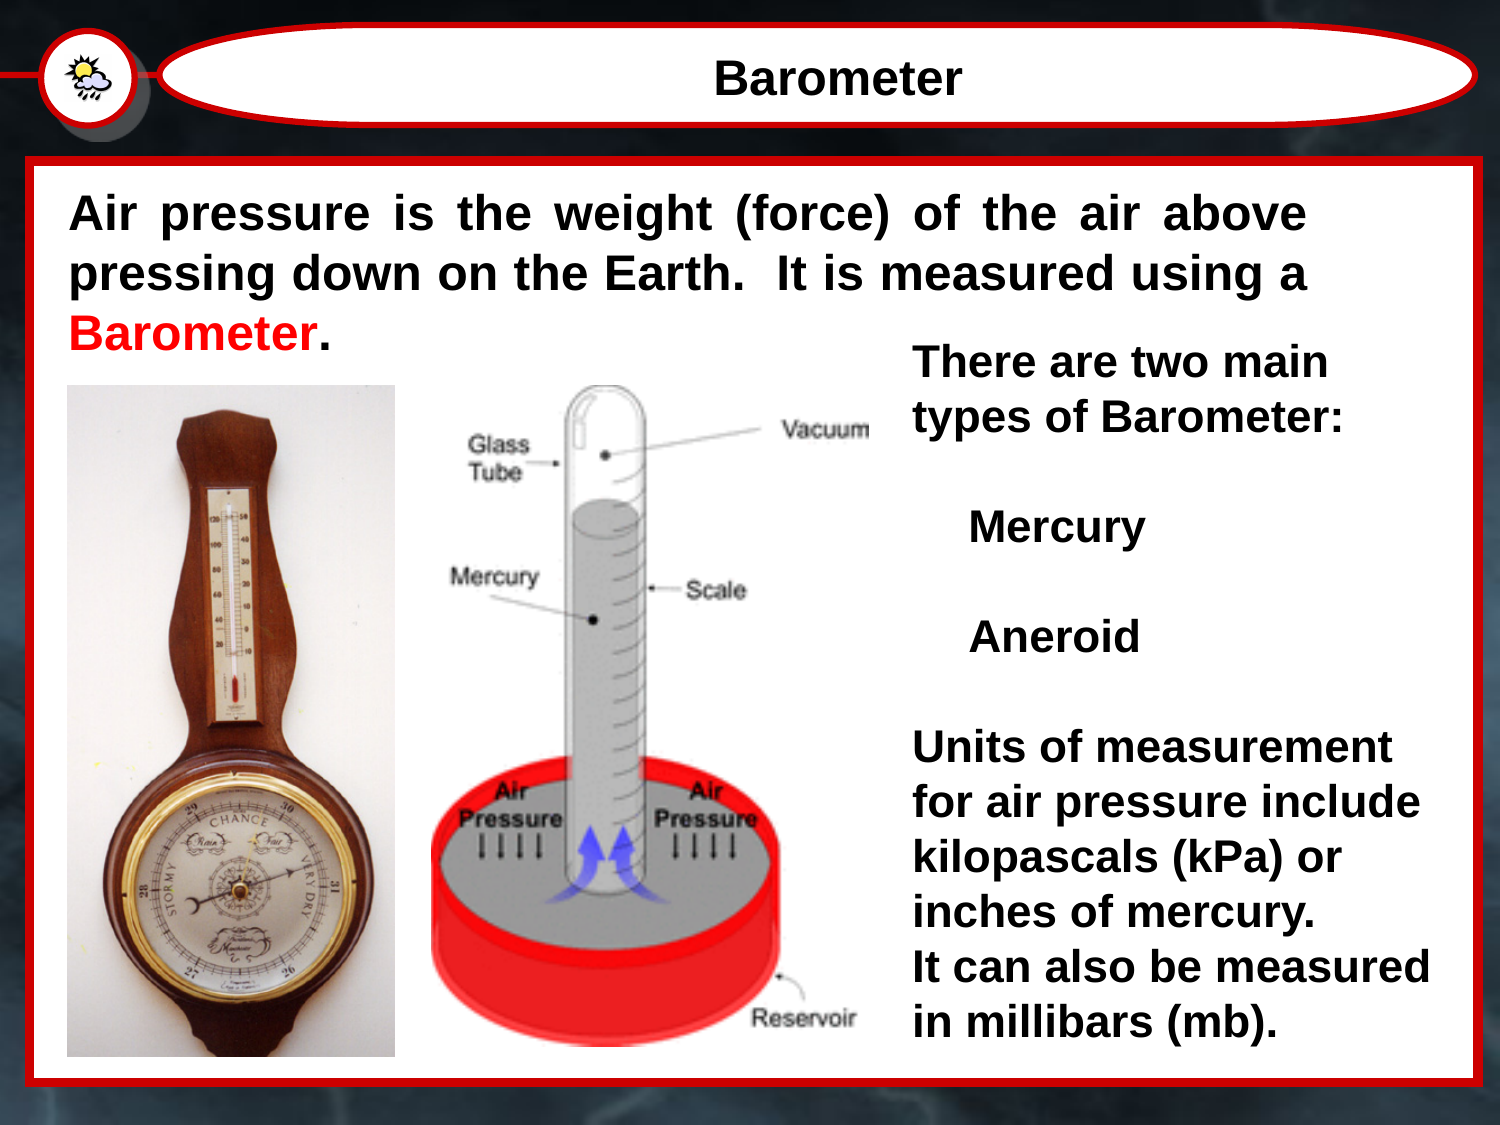

Barometer
Air pressure is the weight (force) of the air above pressing down on the Earth. It is measured using a Barometer.
There are two main types of Barometer:
Mercury
Aneroid
Units of measurement for air pressure include kilopascals (kPa) or inches of mercury.
It can also be measured in millibars (mb).